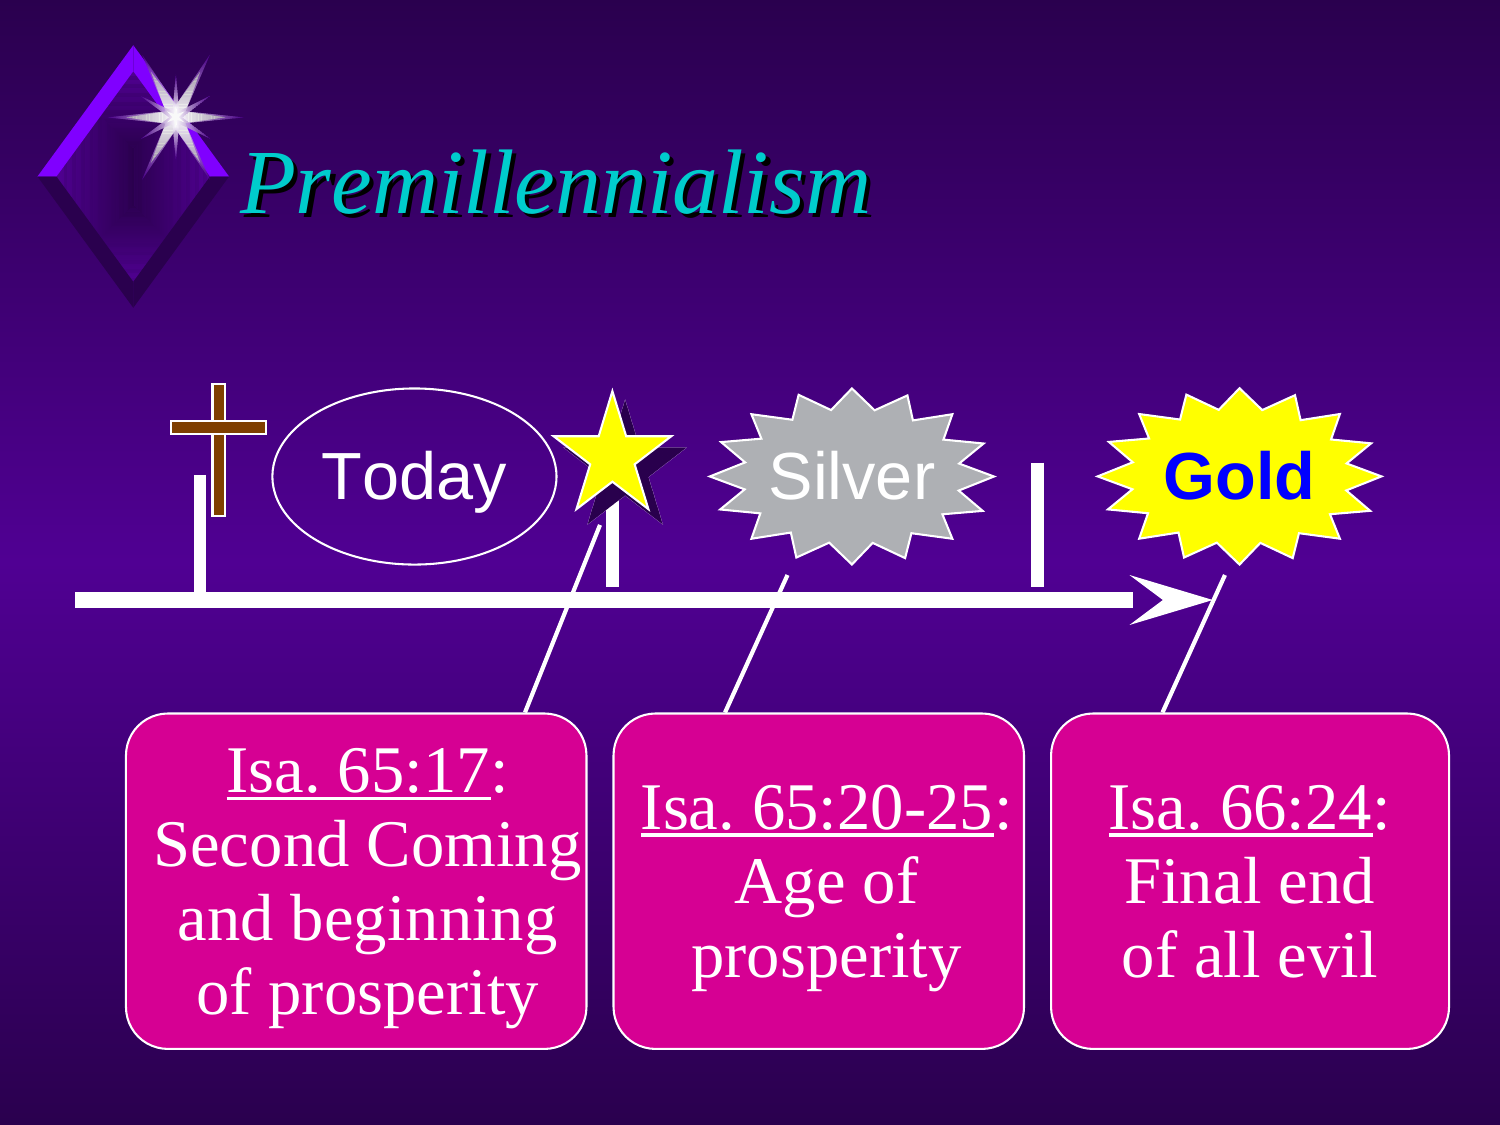

# Premillennialism
Gold
Today
Silver
Isa. 65:17:
Second Coming
and beginning
of prosperity
Isa. 65:20-25:
Age of
prosperity
Isa. 66:24:
Final end
of all evil